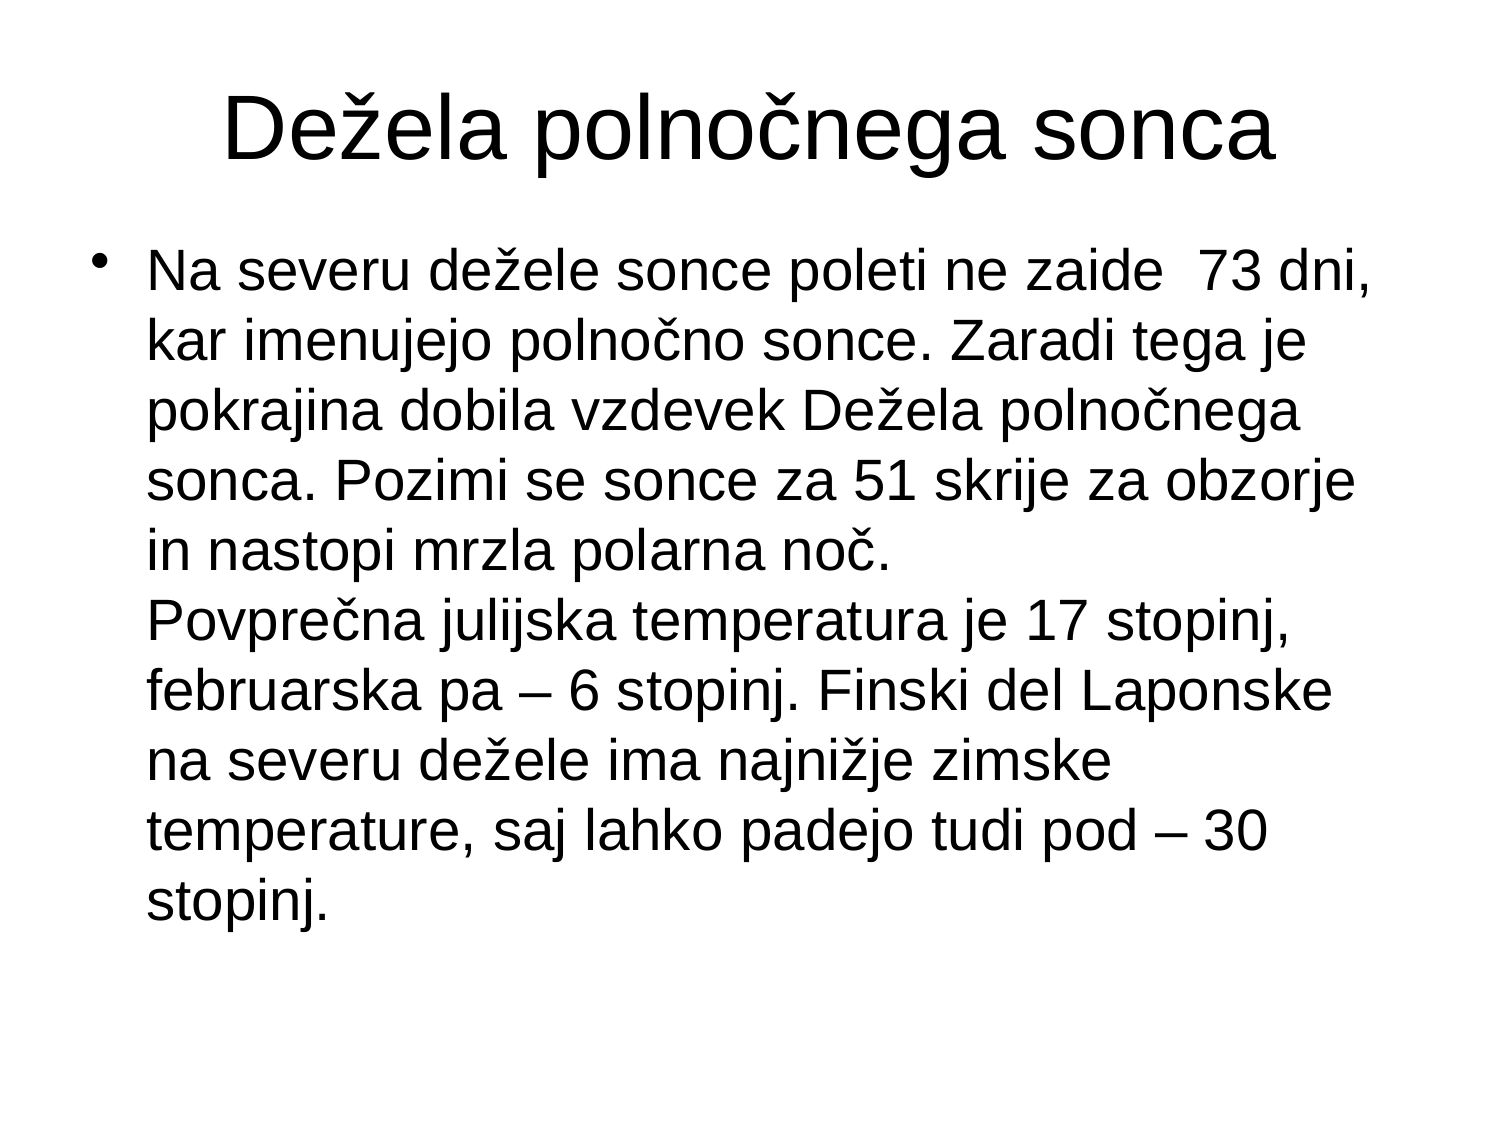

# Dežela polnočnega sonca
Na severu dežele sonce poleti ne zaide  73 dni, kar imenujejo polnočno sonce. Zaradi tega je pokrajina dobila vzdevek Dežela polnočnega sonca. Pozimi se sonce za 51 skrije za obzorje in nastopi mrzla polarna noč. 
Povprečna julijska temperatura je 17 stopinj, februarska pa – 6 stopinj. Finski del Laponske na severu dežele ima najnižje zimske temperature, saj lahko padejo tudi pod – 30 stopinj.